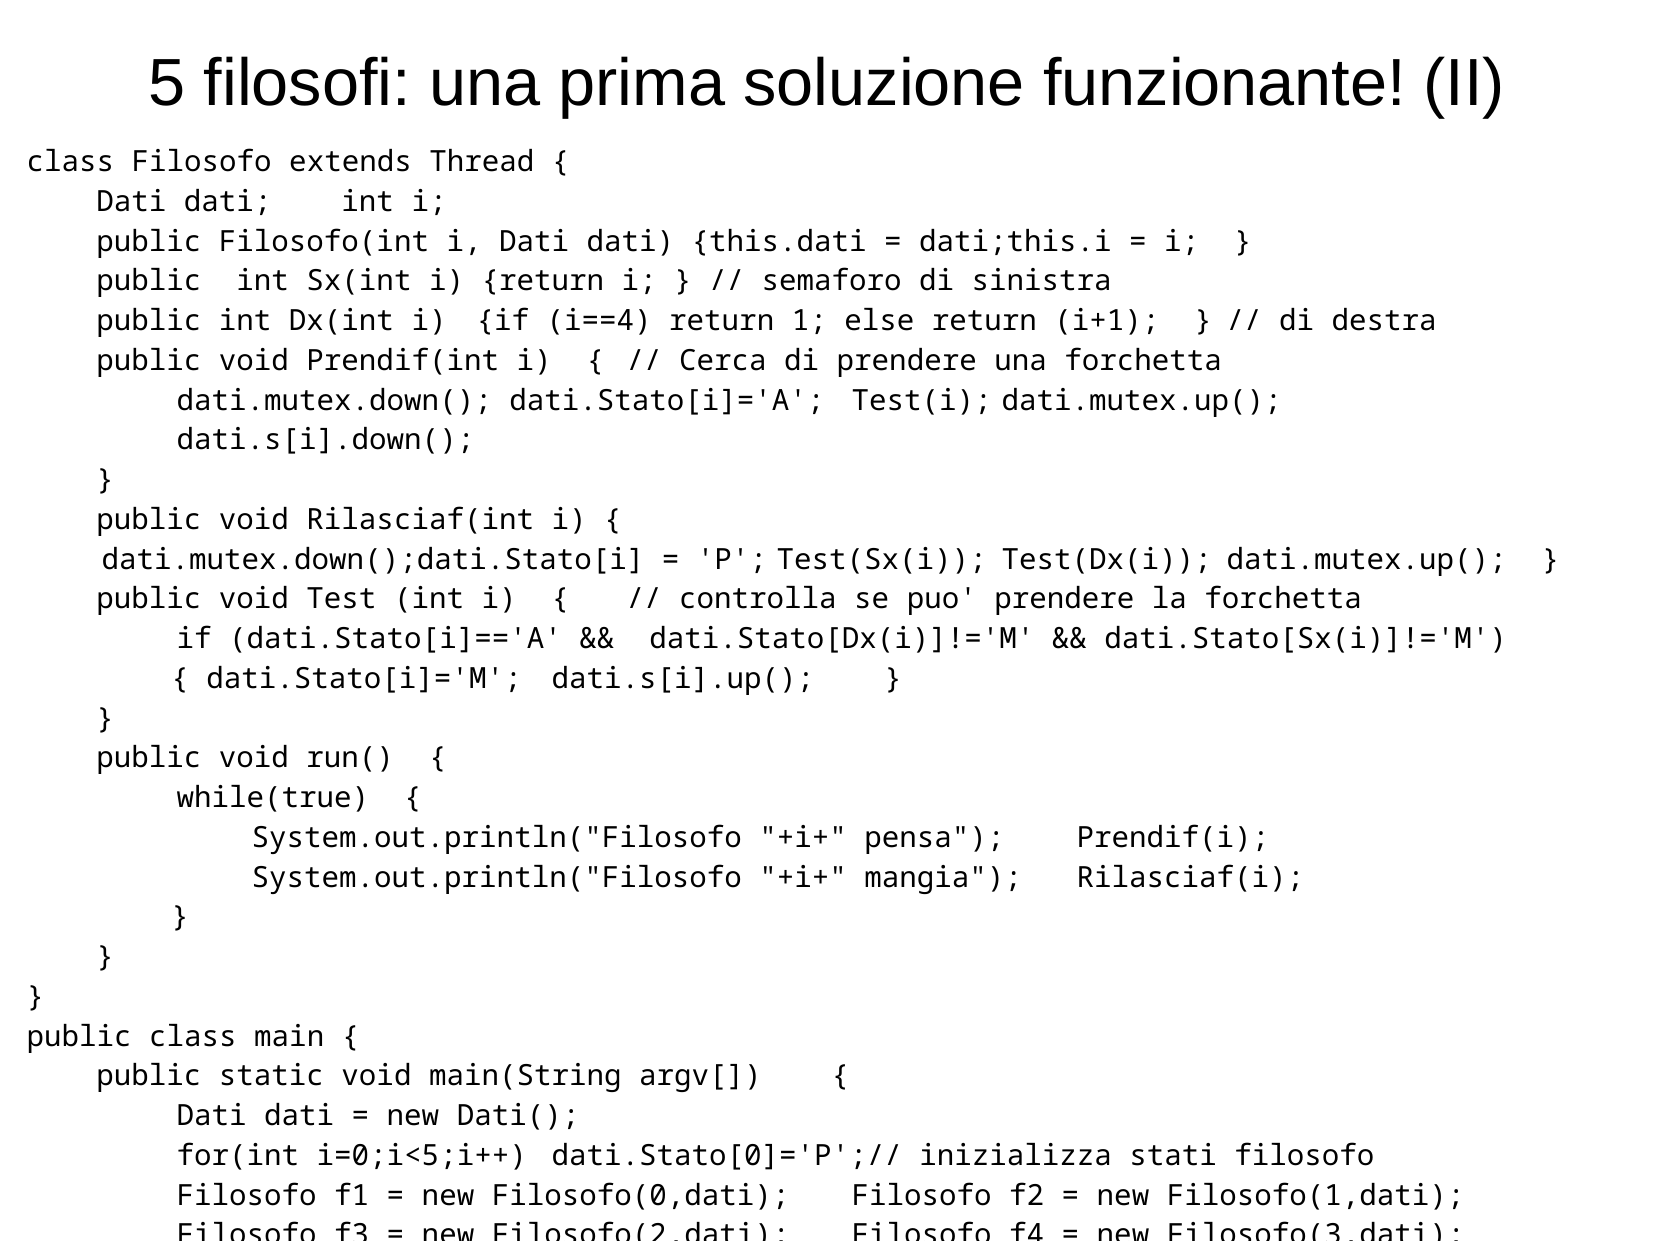

# 5 filosofi: una prima soluzione funzionante!	(II)
class Filosofo extends Thread {
 Dati dati; int i;
 public Filosofo(int i, Dati dati) {this.dati = dati;this.i = i; }
 public int Sx(int i) {return i; } // semaforo di sinistra
 public int Dx(int i) 	{if (i==4) return 1; else return (i+1); }	// di destra
 public void Prendif(int i) {	// Cerca di prendere una forchetta
		dati.mutex.down(); dati.Stato[i]='A';	Test(i);	dati.mutex.up();
		dati.s[i].down();
 }
 public void Rilasciaf(int i) {
	dati.mutex.down();dati.Stato[i] = 'P';	Test(Sx(i));	Test(Dx(i));	dati.mutex.up(); }
 public void Test (int i) {	// controlla se puo' prendere la forchetta
		if (dati.Stato[i]=='A' && dati.Stato[Dx(i)]!='M' && dati.Stato[Sx(i)]!='M')
	 { dati.Stato[i]='M'; 	dati.s[i].up(); }
 }
 public void run() {
		while(true) {
			System.out.println("Filosofo "+i+" pensa");	Prendif(i);
			System.out.println("Filosofo "+i+" mangia");	Rilasciaf(i);
	 }
 }
}
public class main {
 public static void main(String argv[]) {
		Dati dati = new Dati();
		for(int i=0;i<5;i++)	dati.Stato[0]='P';// inizializza stati filosofo
		Filosofo f1 = new Filosofo(0,dati); 	Filosofo f2 = new Filosofo(1,dati);
		Filosofo f3 = new Filosofo(2,dati);	Filosofo f4 = new Filosofo(3,dati);
		Filosofo f5 = new Filosofo(4,dati);
		f1.start();	f2.start();	f3.start();	f4.start();	f5.start();
 }
}